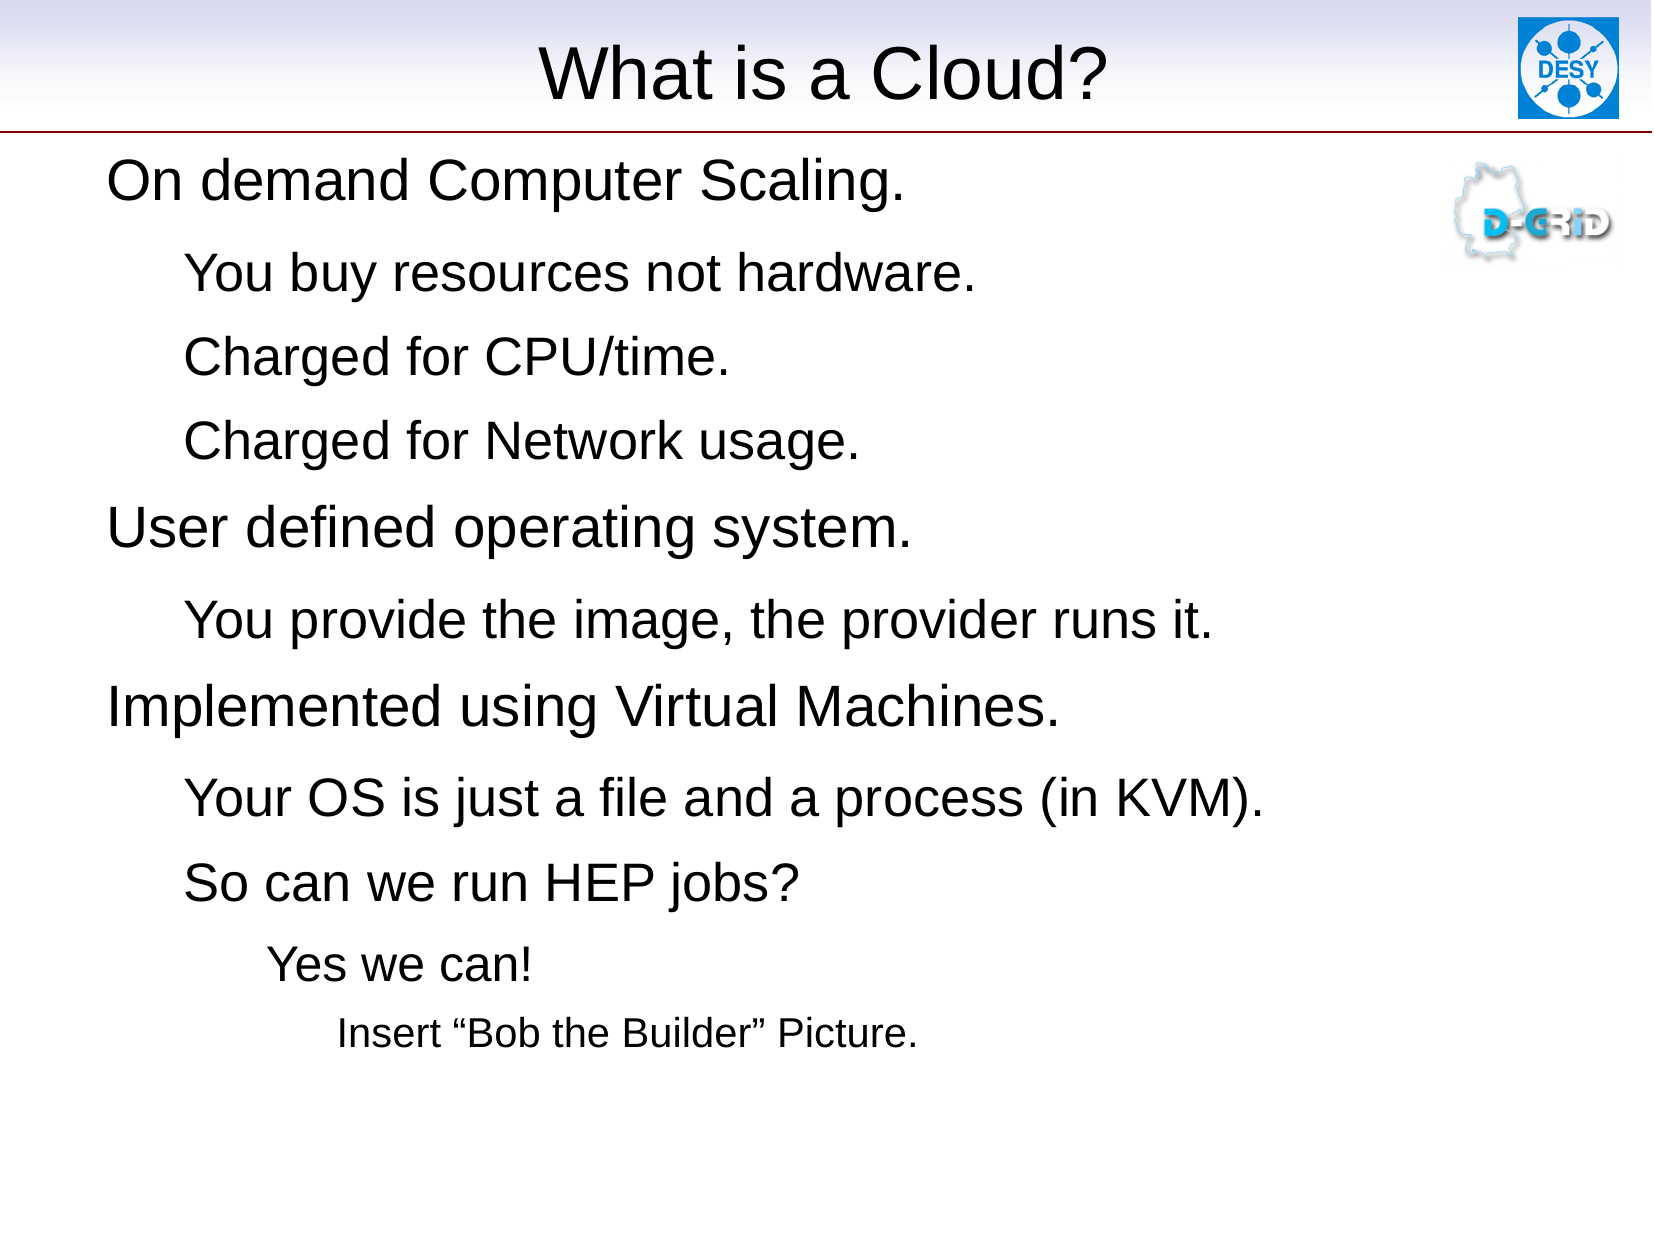

# What is a Cloud?
On demand Computer Scaling.
You buy resources not hardware.
Charged for CPU/time.
Charged for Network usage.
User defined operating system.
You provide the image, the provider runs it.
Implemented using Virtual Machines.
Your OS is just a file and a process (in KVM).
So can we run HEP jobs?
Yes we can!
Insert “Bob the Builder” Picture.